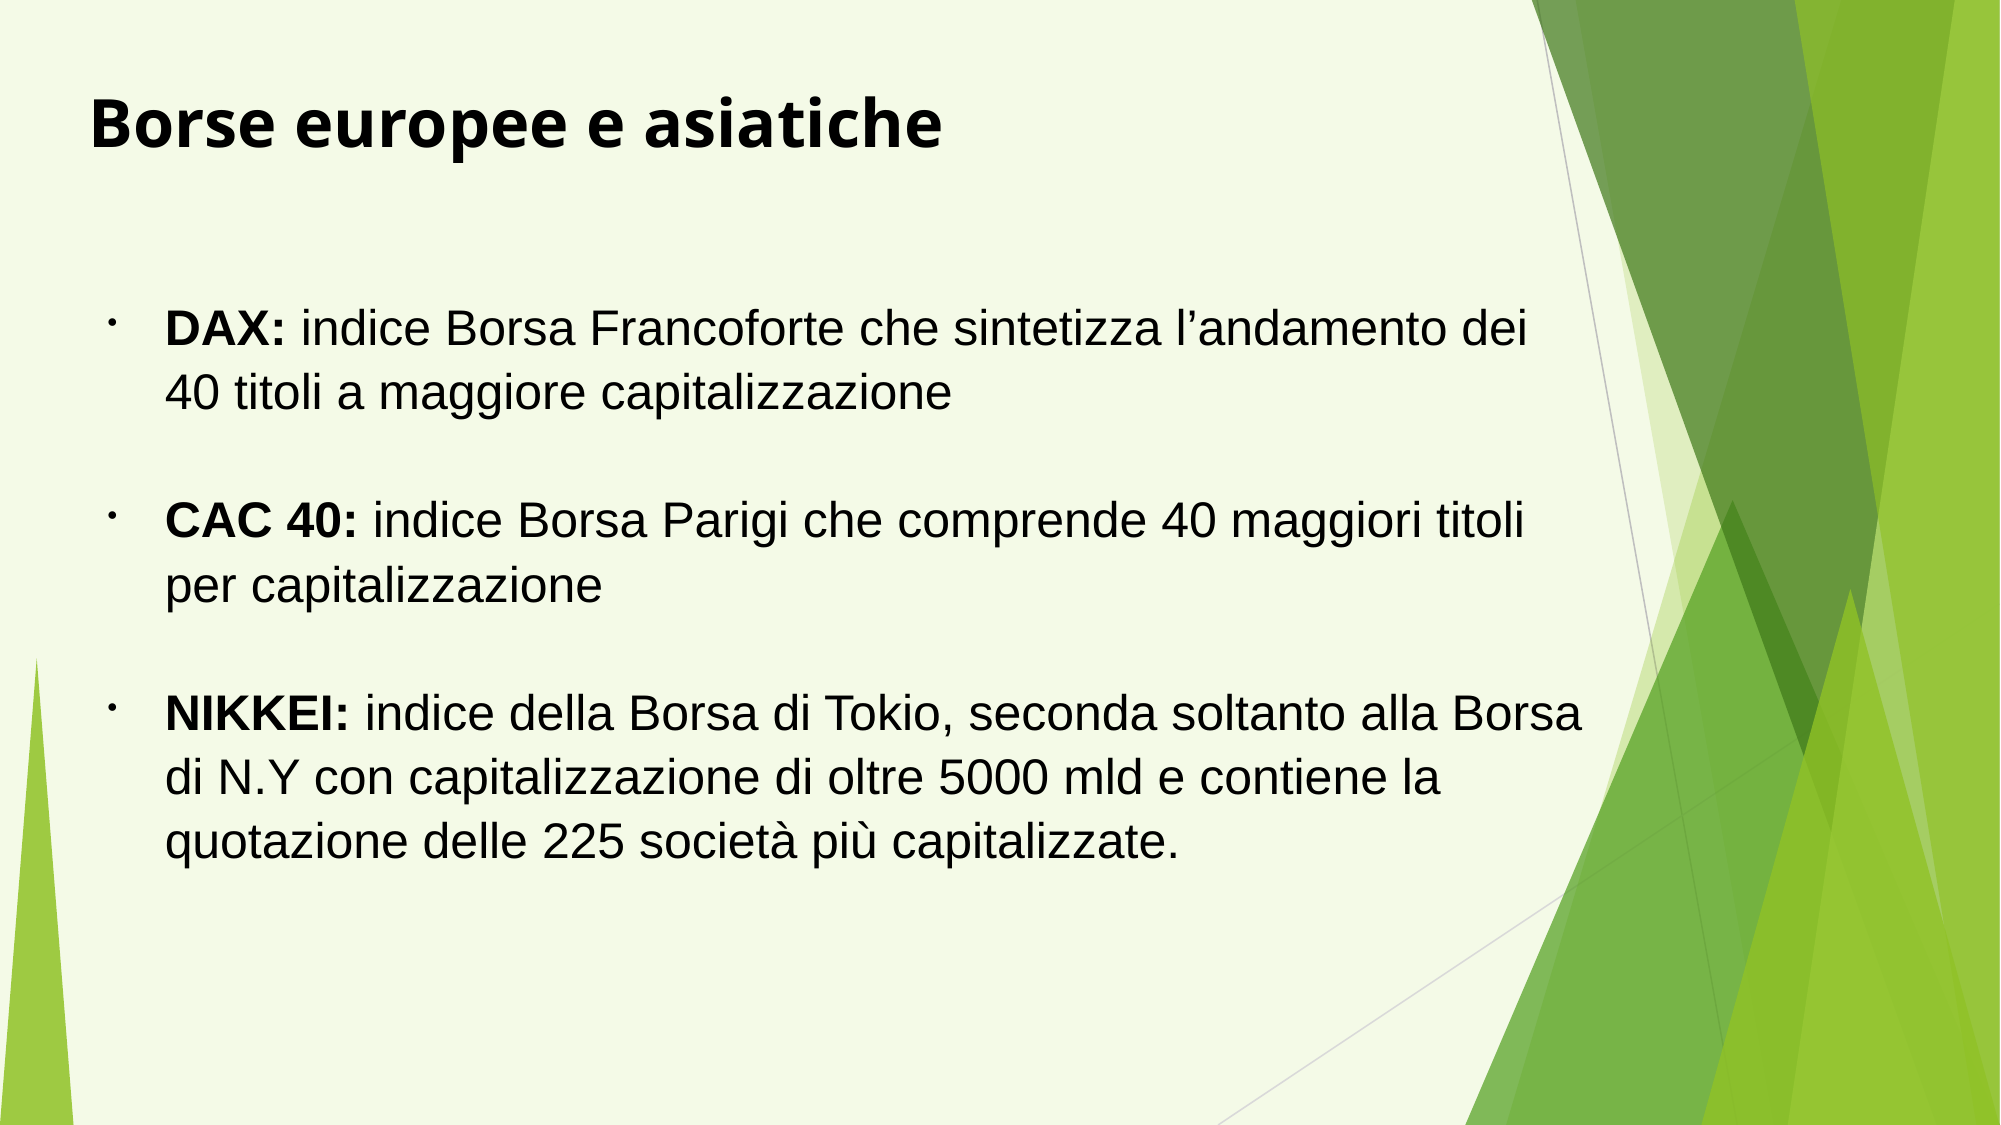

Borse europee e asiatiche
DAX: indice Borsa Francoforte che sintetizza l’andamento dei 40 titoli a maggiore capitalizzazione
CAC 40: indice Borsa Parigi che comprende 40 maggiori titoli per capitalizzazione
NIKKEI: indice della Borsa di Tokio, seconda soltanto alla Borsa di N.Y con capitalizzazione di oltre 5000 mld e contiene la quotazione delle 225 società più capitalizzate.